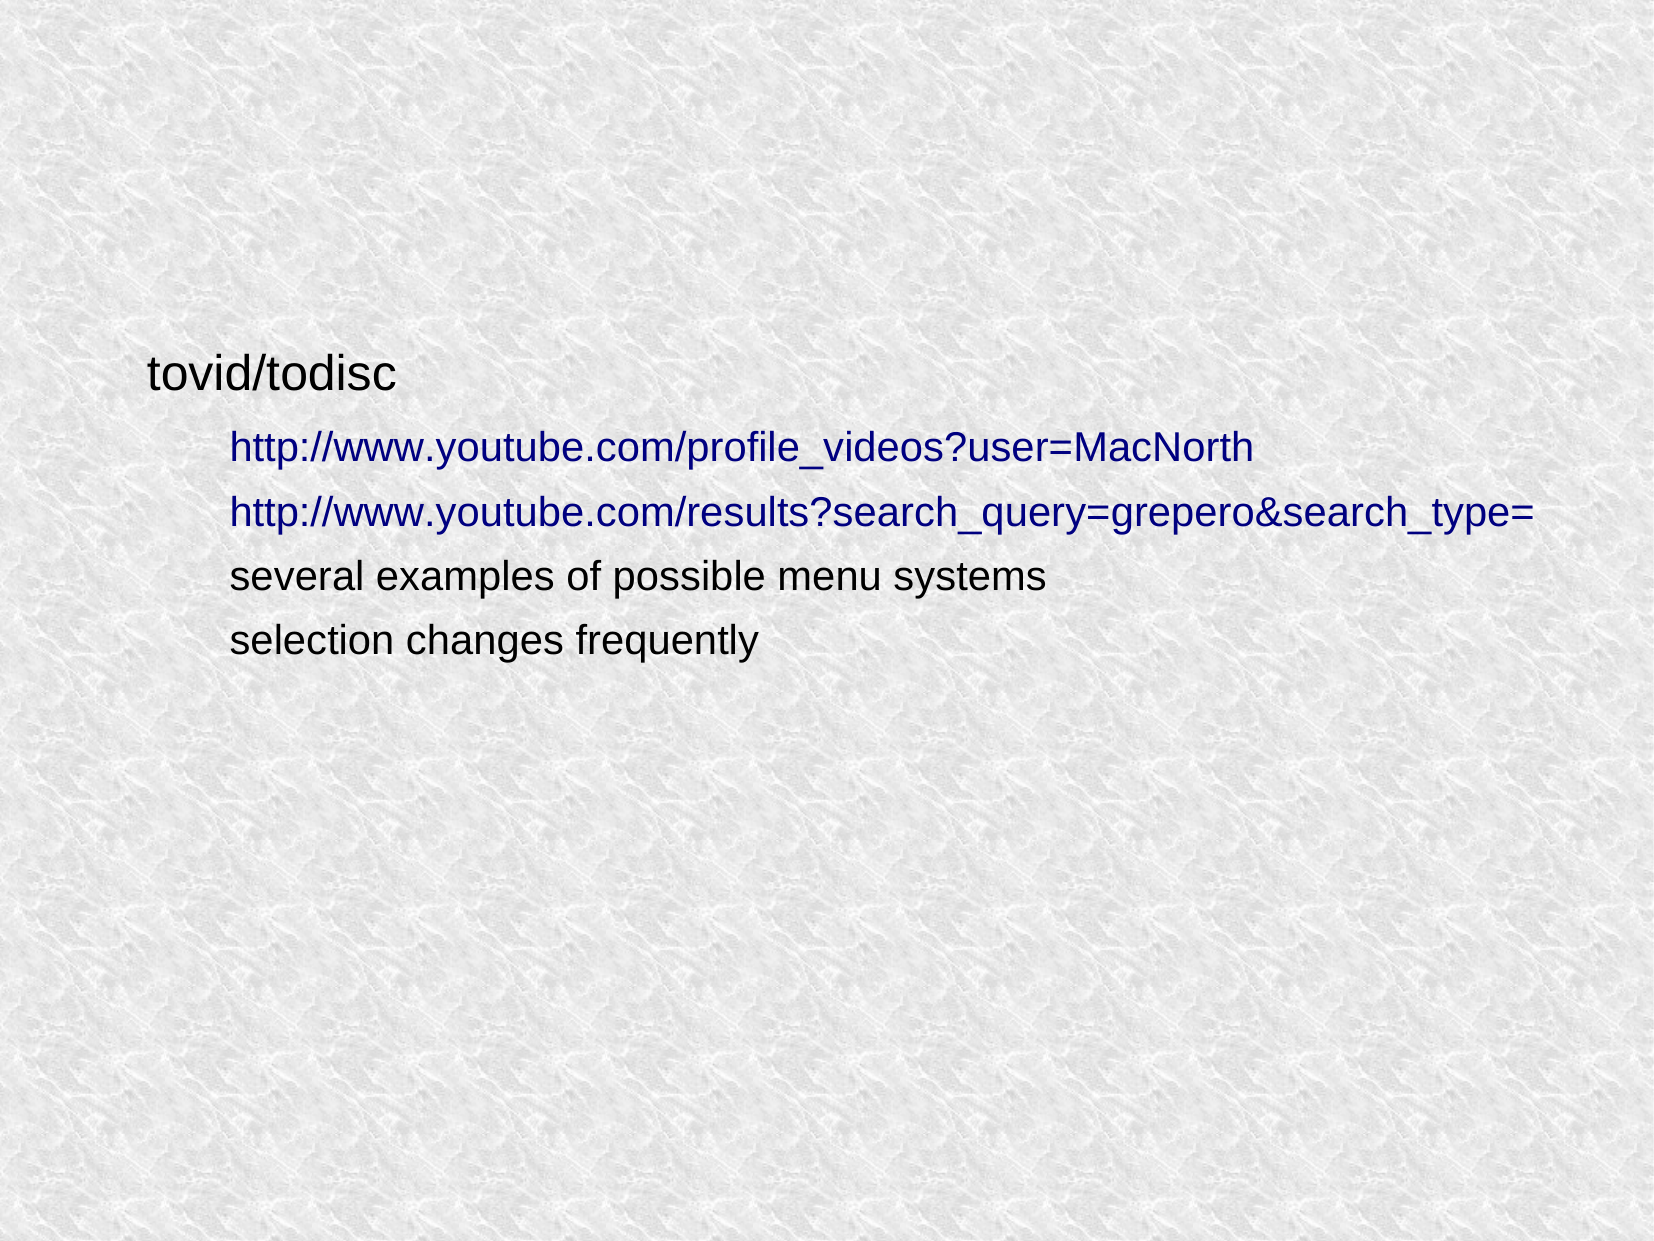

# tovid/todisc
http://www.youtube.com/profile_videos?user=MacNorth
http://www.youtube.com/results?search_query=grepero&search_type=
several examples of possible menu systems
selection changes frequently